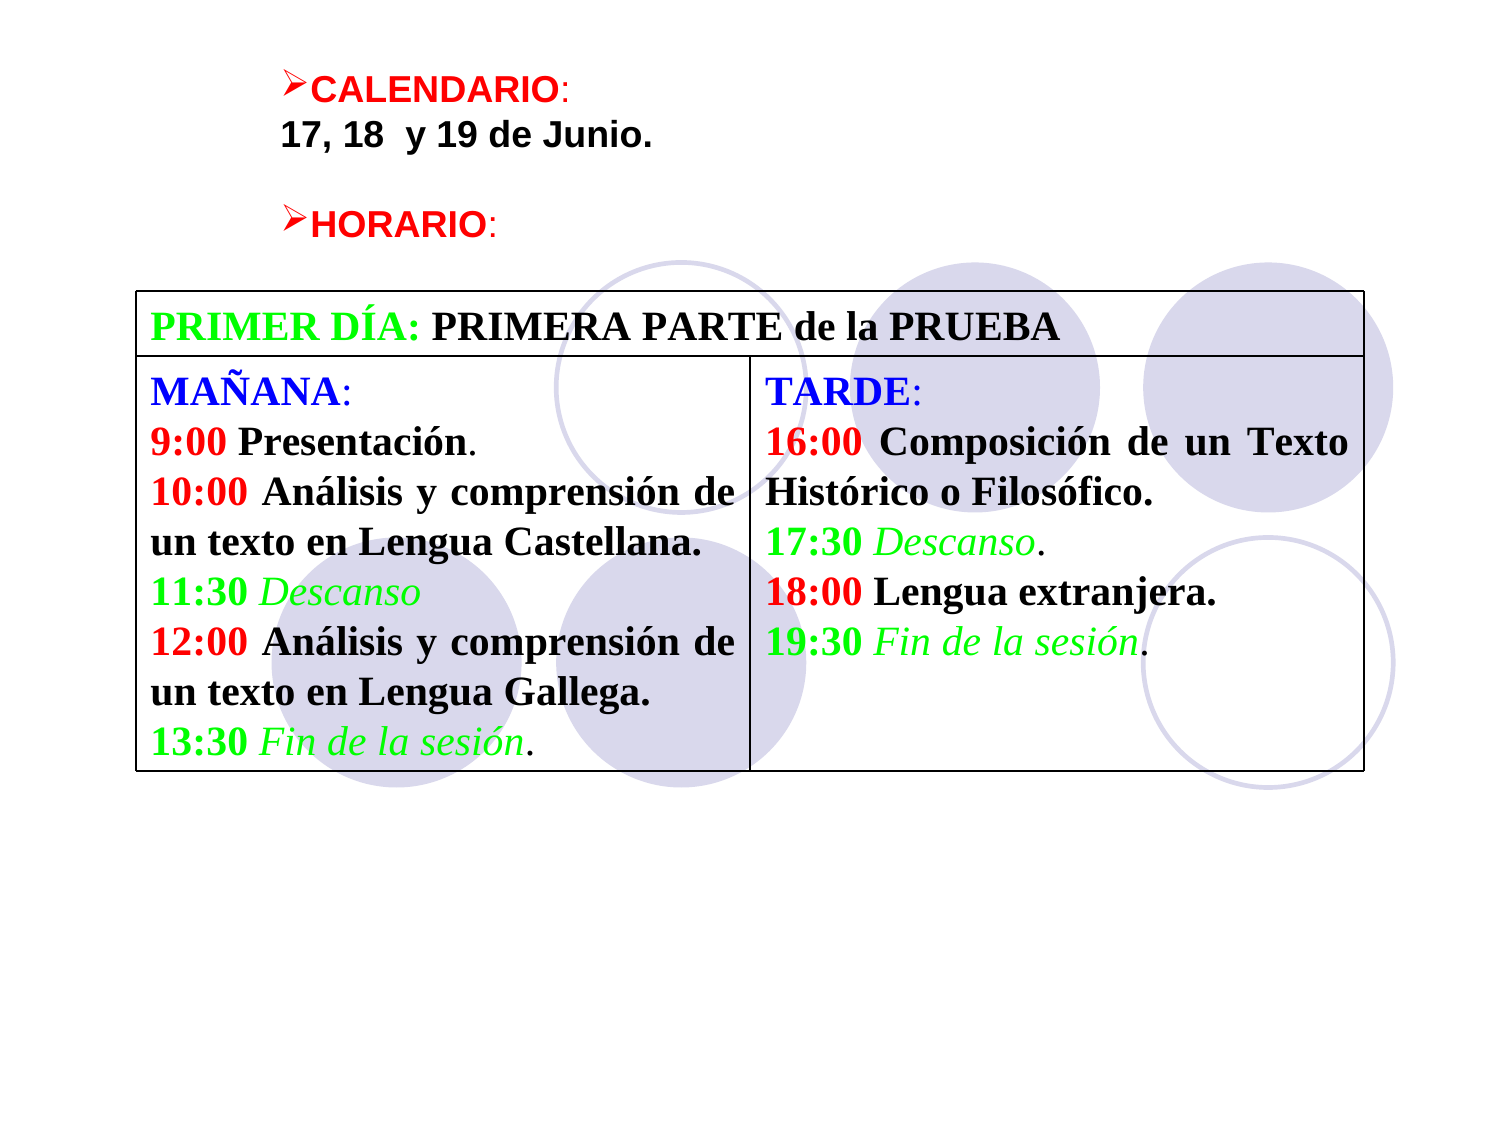

CALENDARIO:
17, 18 y 19 de Junio.
HORARIO:
PRIMER DÍA: PRIMERA PARTE de la PRUEBA
MAÑANA:
9:00 Presentación.
10:00 Análisis y comprensión de un texto en Lengua Castellana.
11:30 Descanso
12:00 Análisis y comprensión de un texto en Lengua Gallega.
13:30 Fin de la sesión.
TARDE:
16:00 Composición de un Texto Histórico o Filosófico.
17:30 Descanso.
18:00 Lengua extranjera.
19:30 Fin de la sesión.